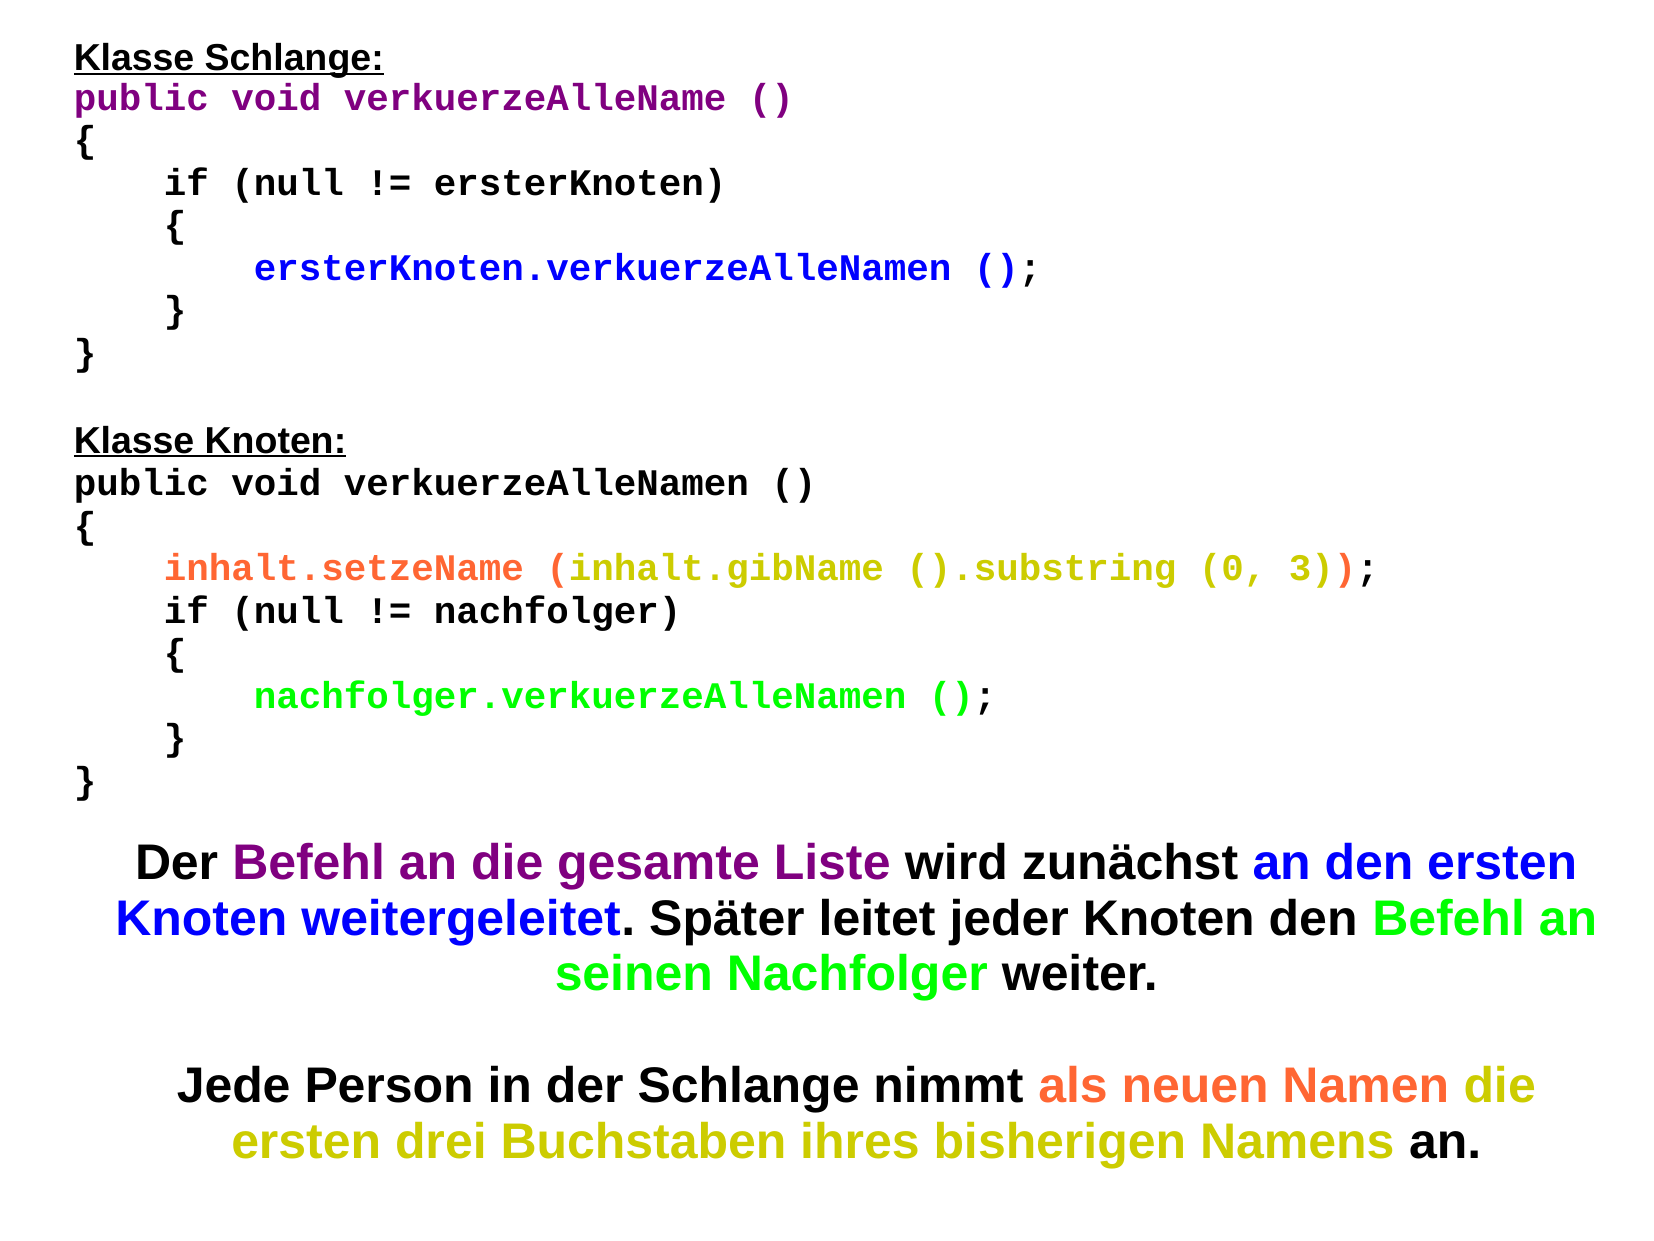

Klasse Schlange:
public void verkuerzeAlleName ()
{
 if (null != ersterKnoten)
 {
 ersterKnoten.verkuerzeAlleNamen ();
 }
}
Klasse Knoten:
public void verkuerzeAlleNamen ()
{
 inhalt.setzeName (inhalt.gibName ().substring (0, 3));
 if (null != nachfolger)
 {
 nachfolger.verkuerzeAlleNamen ();
 }
}
Der Befehl an die gesamte Liste wird zunächst an den ersten Knoten weitergeleitet. Später leitet jeder Knoten den Befehl an seinen Nachfolger weiter.
Jede Person in der Schlange nimmt als neuen Namen die ersten drei Buchstaben ihres bisherigen Namens an.